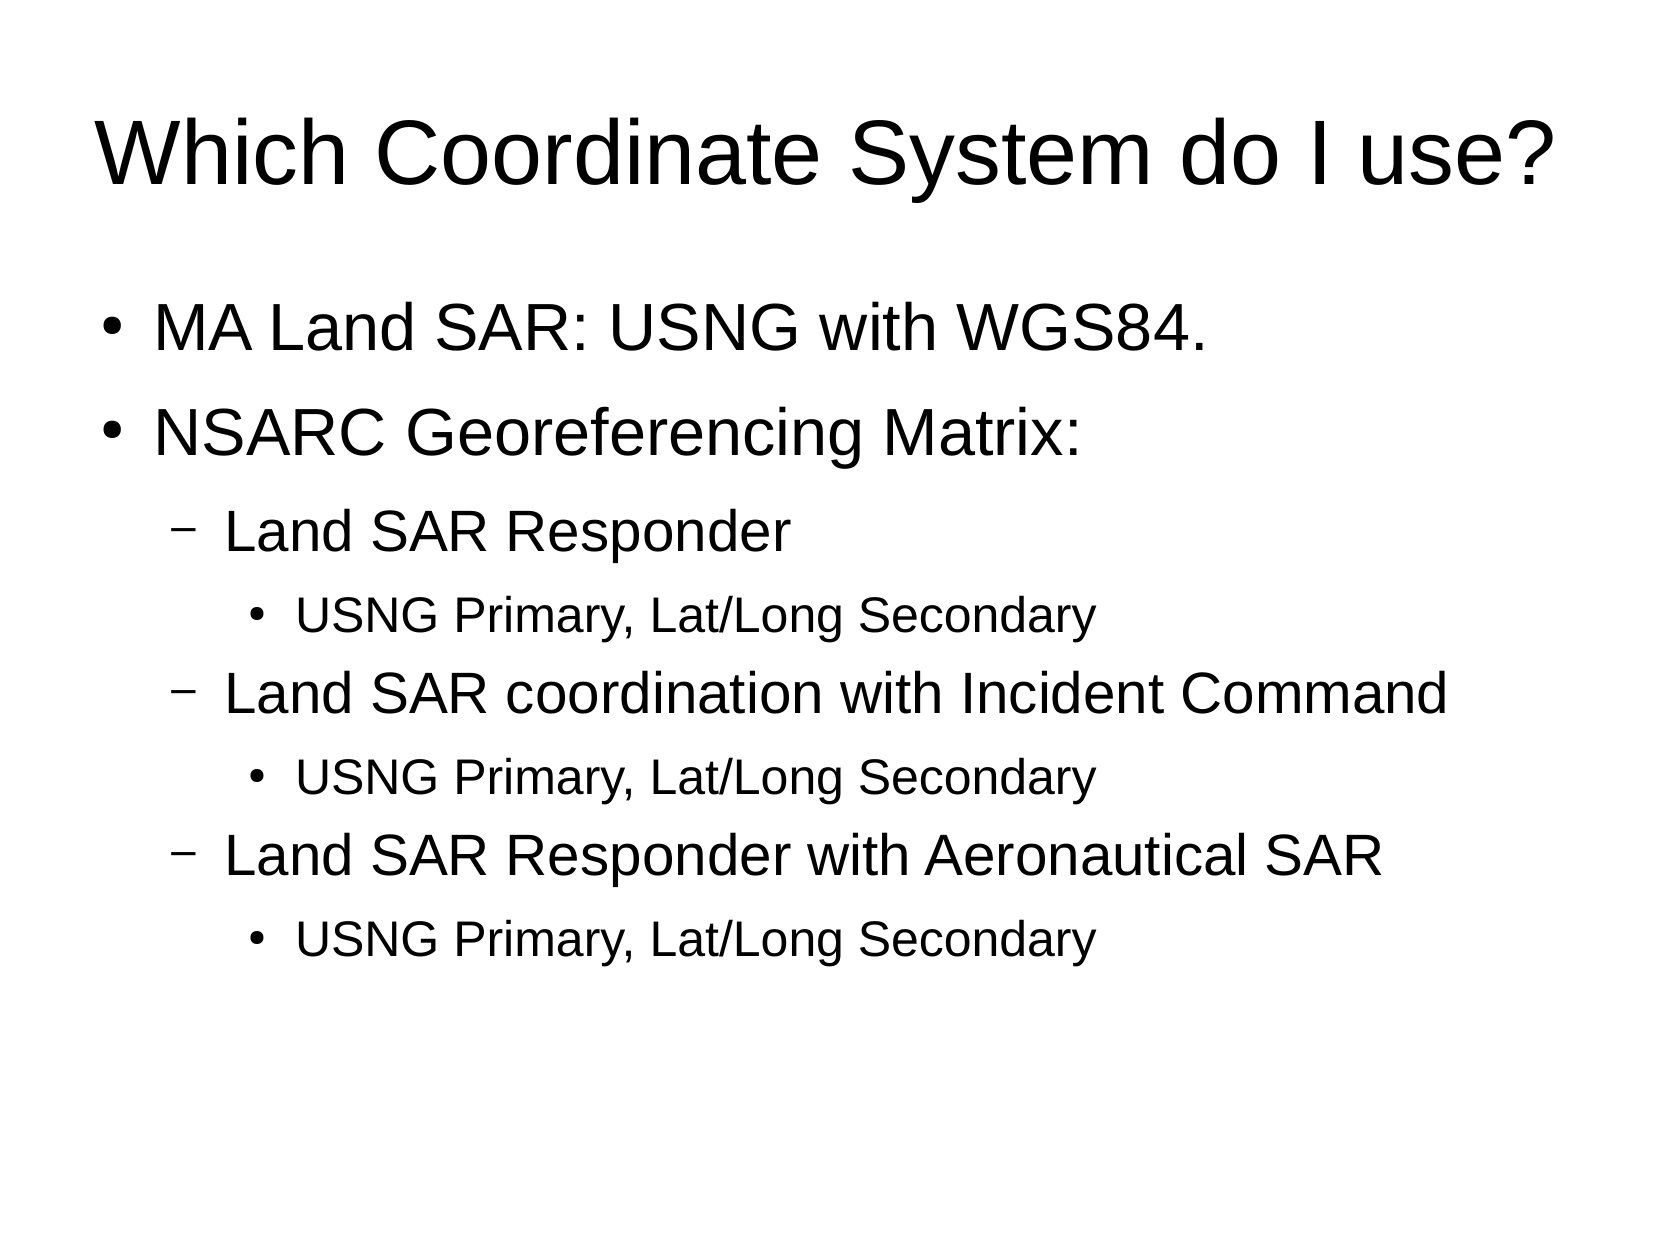

# Which Coordinate System do I use?
MA Land SAR: USNG with WGS84.
NSARC Georeferencing Matrix:
Land SAR Responder
USNG Primary, Lat/Long Secondary
Land SAR coordination with Incident Command
USNG Primary, Lat/Long Secondary
Land SAR Responder with Aeronautical SAR
USNG Primary, Lat/Long Secondary